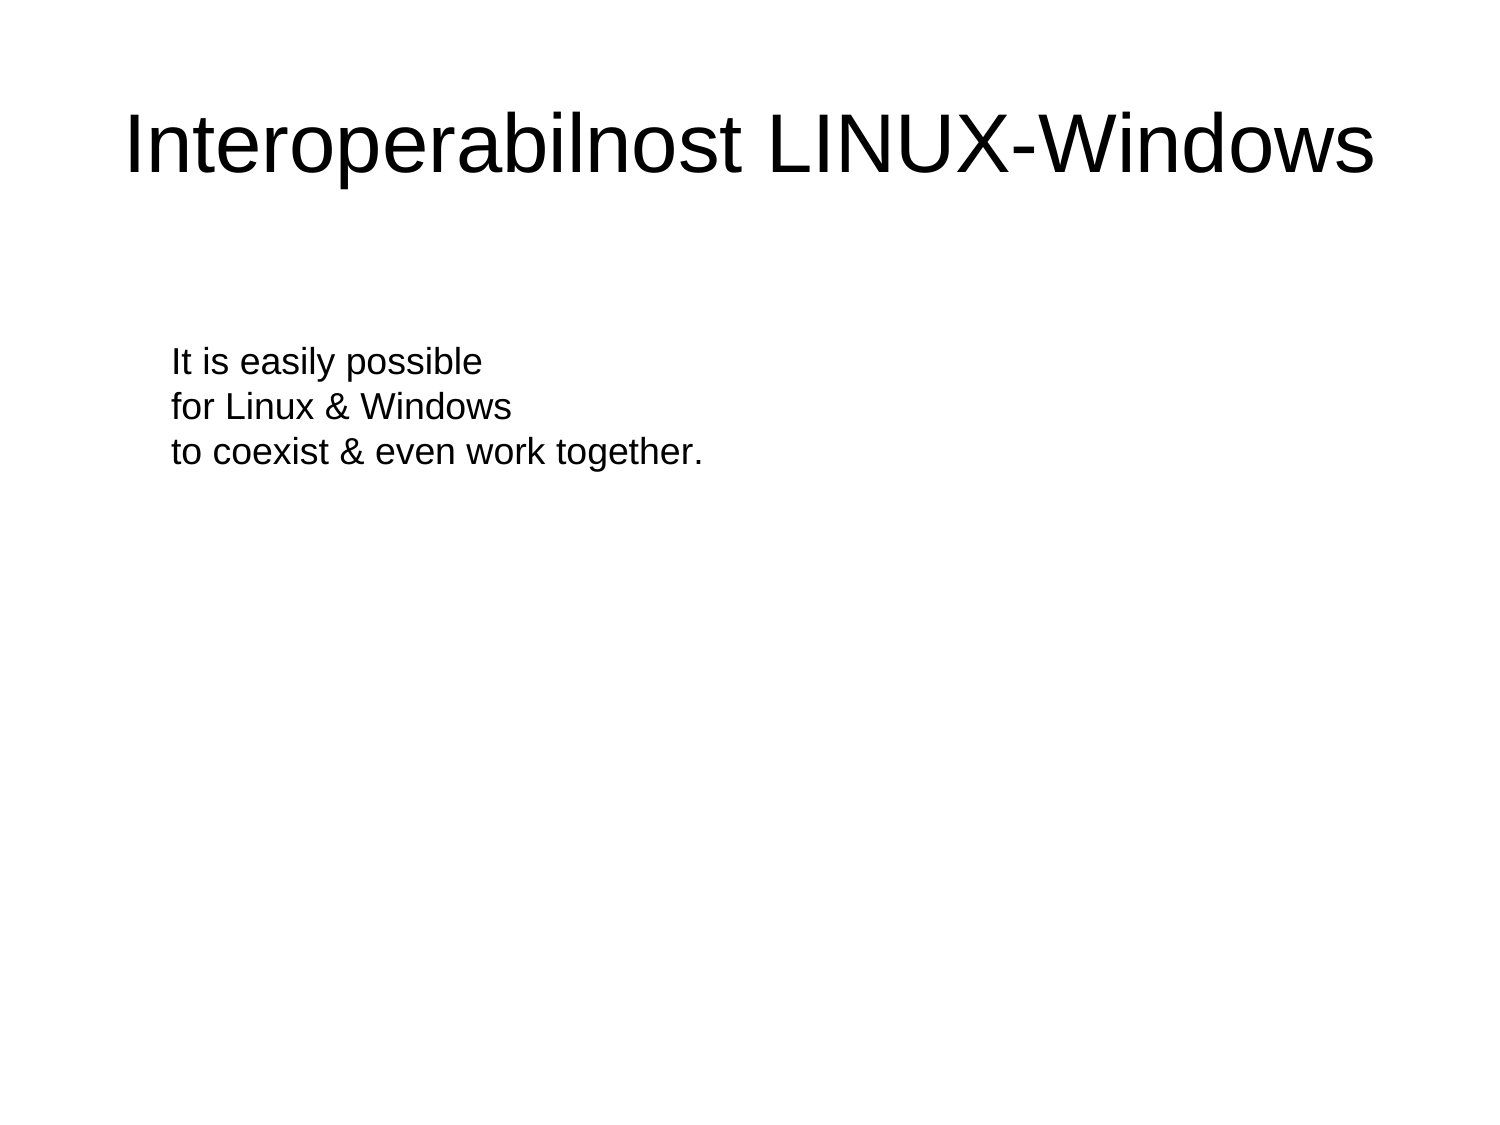

# Interoperabilnost LINUX-Windows
It is easily possible
for Linux & Windows
to coexist & even work together.